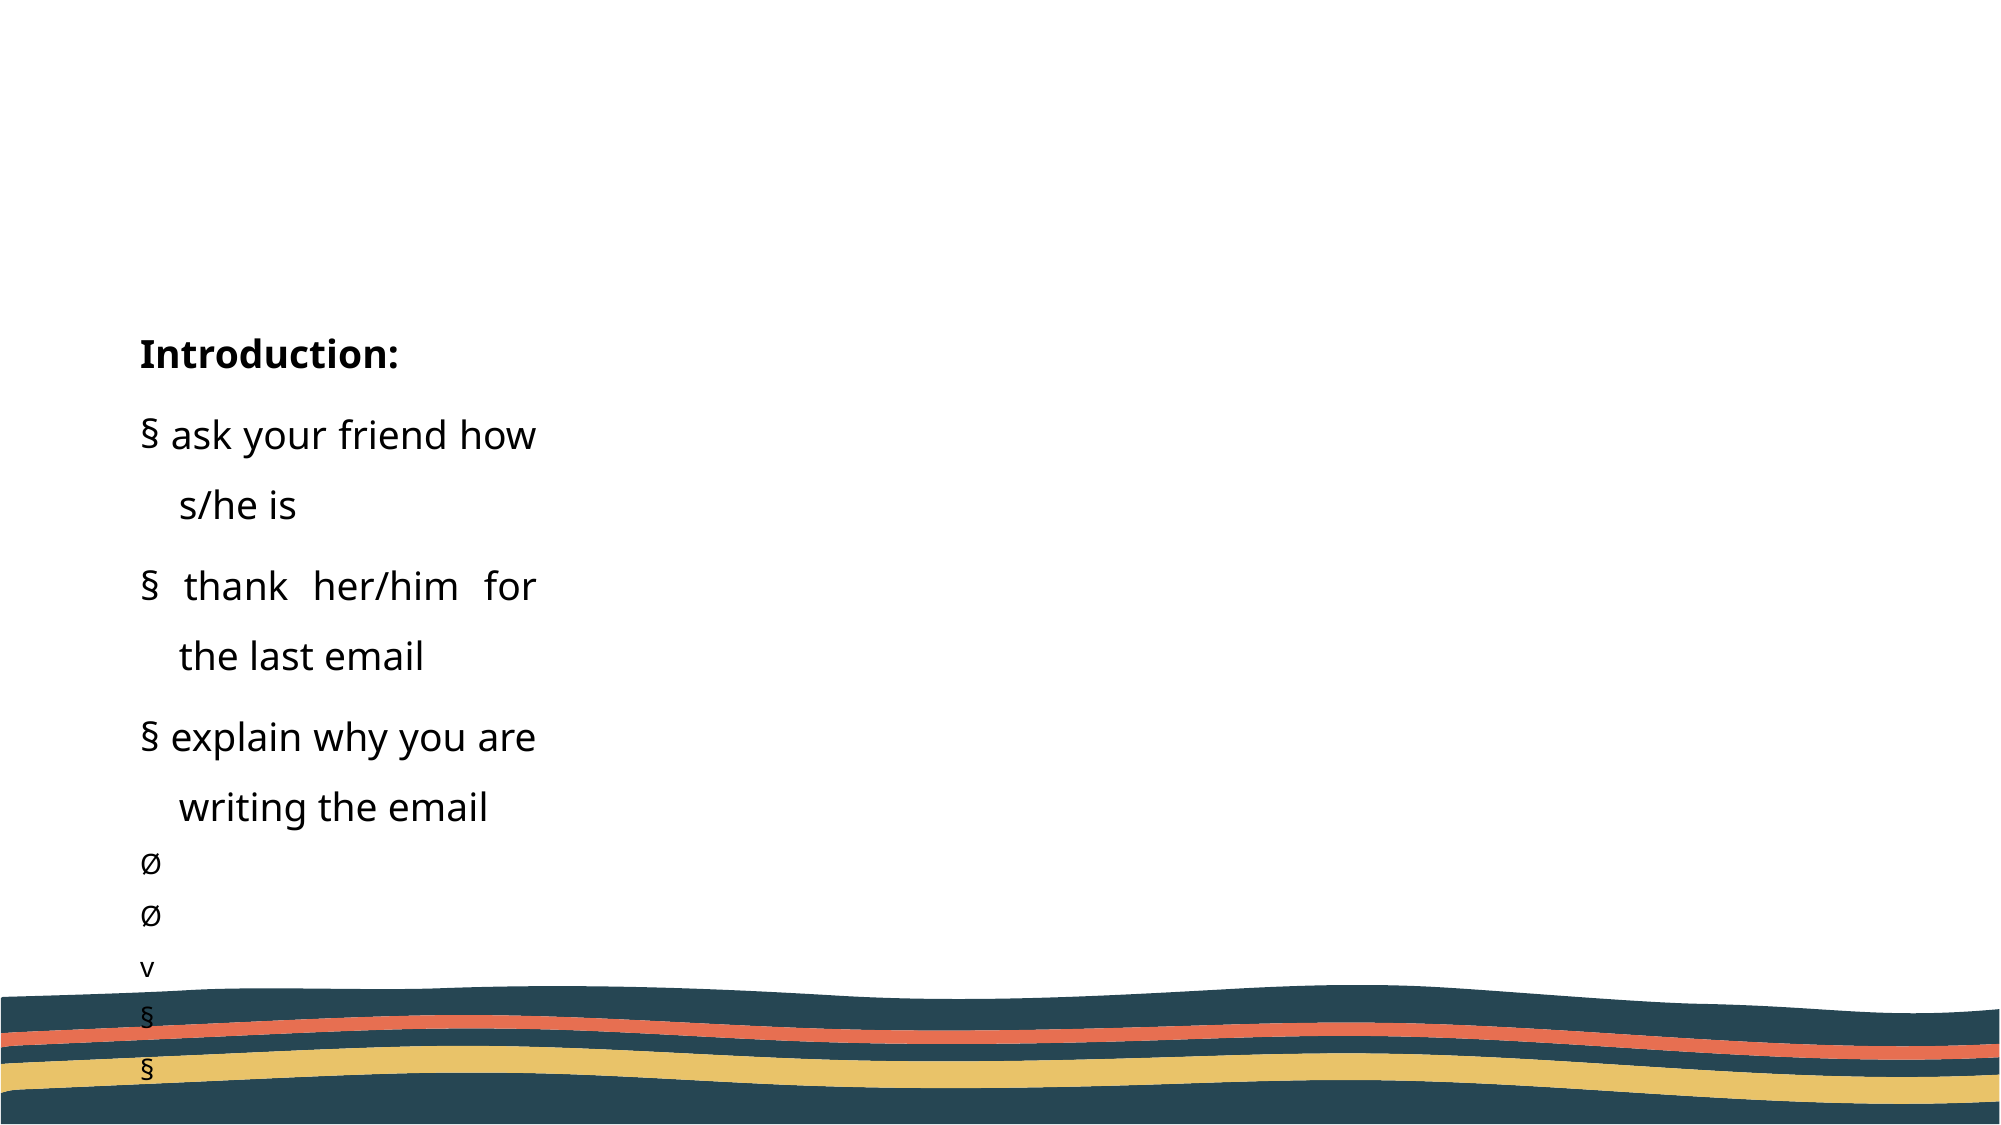

# Introduction:
 ask your friend how s/he is
 thank her/him for the last email
 explain why you are writing the email